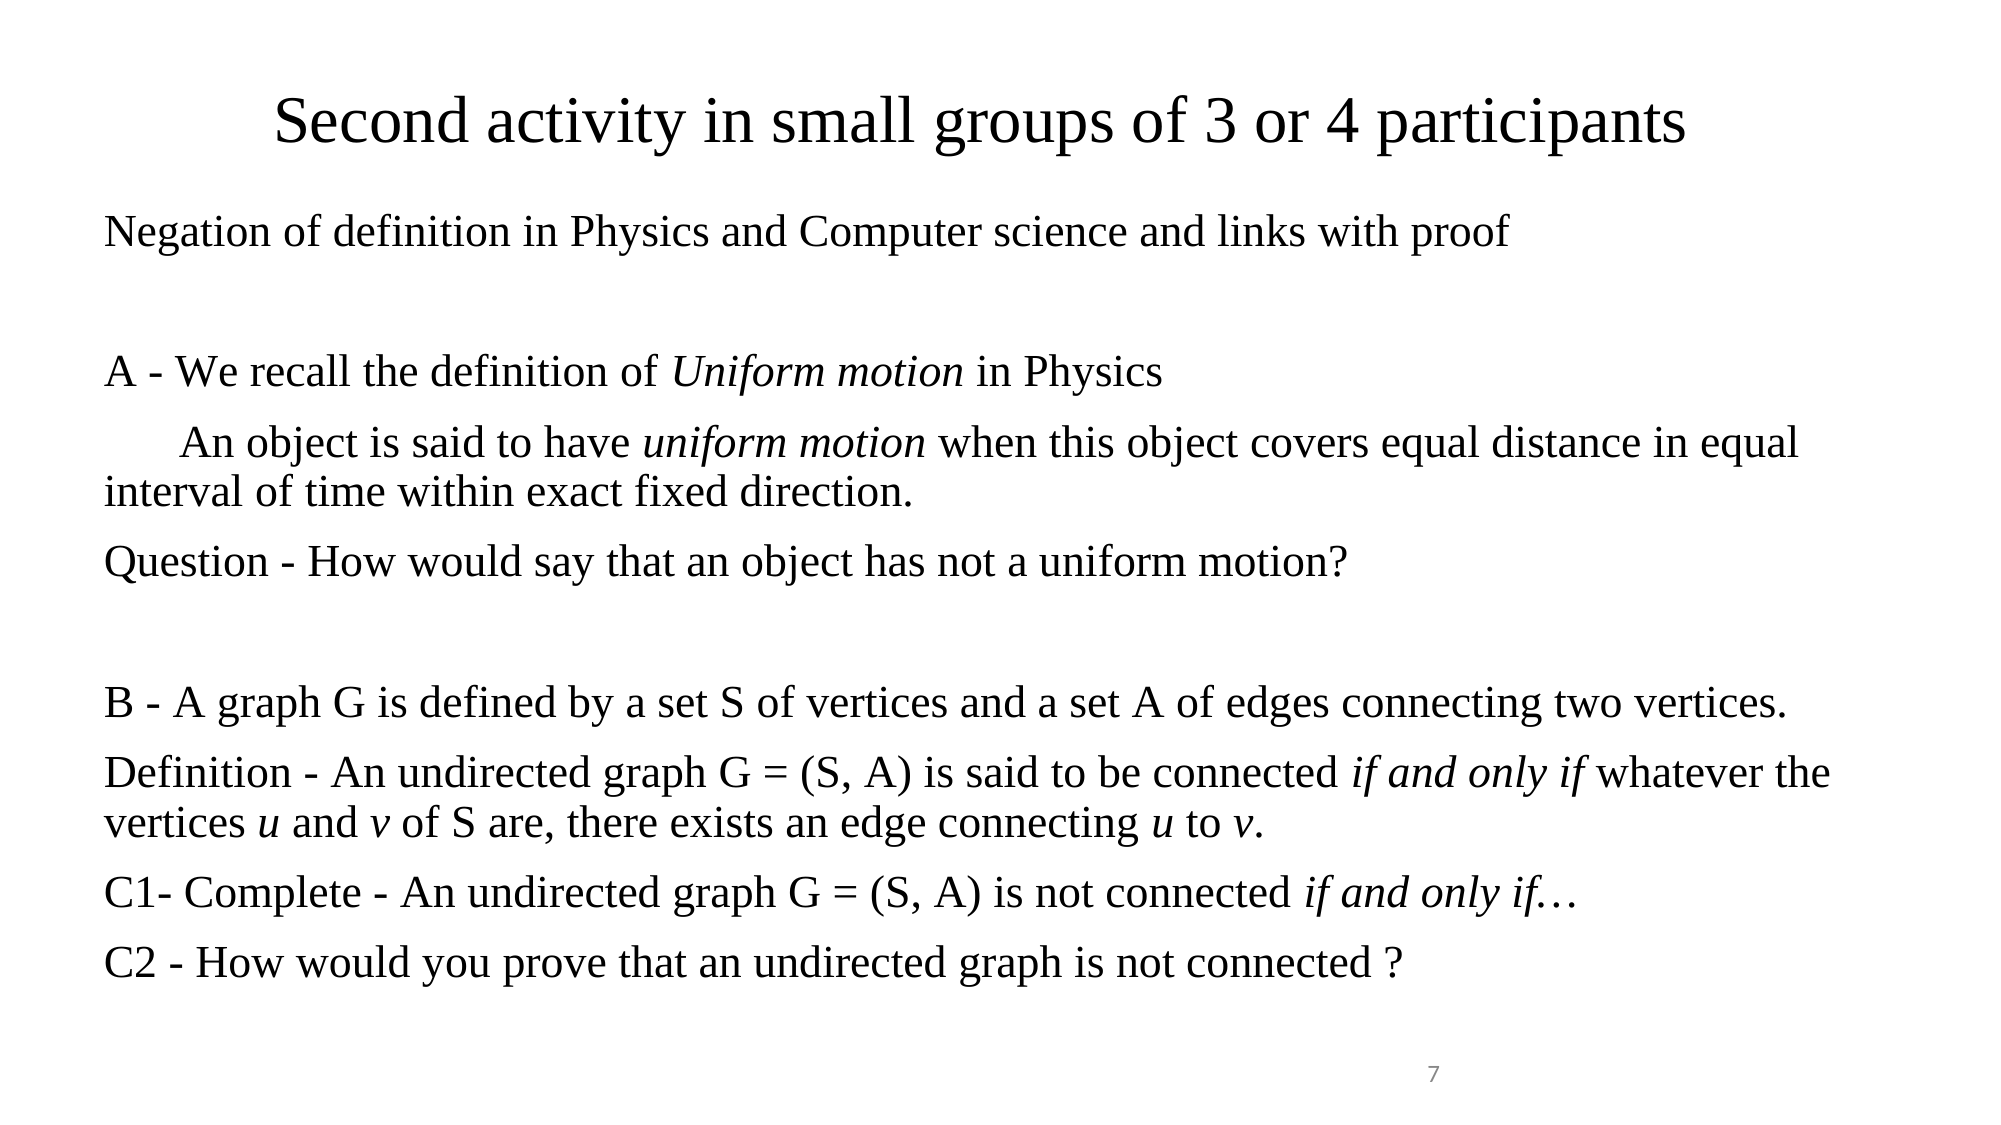

# Second activity in small groups of 3 or 4 participants
Negation of definition in Physics and Computer science and links with proof
A - We recall the definition of Uniform motion in Physics
	An object is said to have uniform motion when this object covers equal distance in equal interval of time within exact fixed direction.
Question - How would say that an object has not a uniform motion?
B - A graph G is defined by a set S of vertices and a set A of edges connecting two vertices.
Definition - An undirected graph G = (S, A) is said to be connected if and only if whatever the vertices u and v of S are, there exists an edge connecting u to v.
C1- Complete - An undirected graph G = (S, A) is not connected if and only if…
C2 - How would you prove that an undirected graph is not connected ?